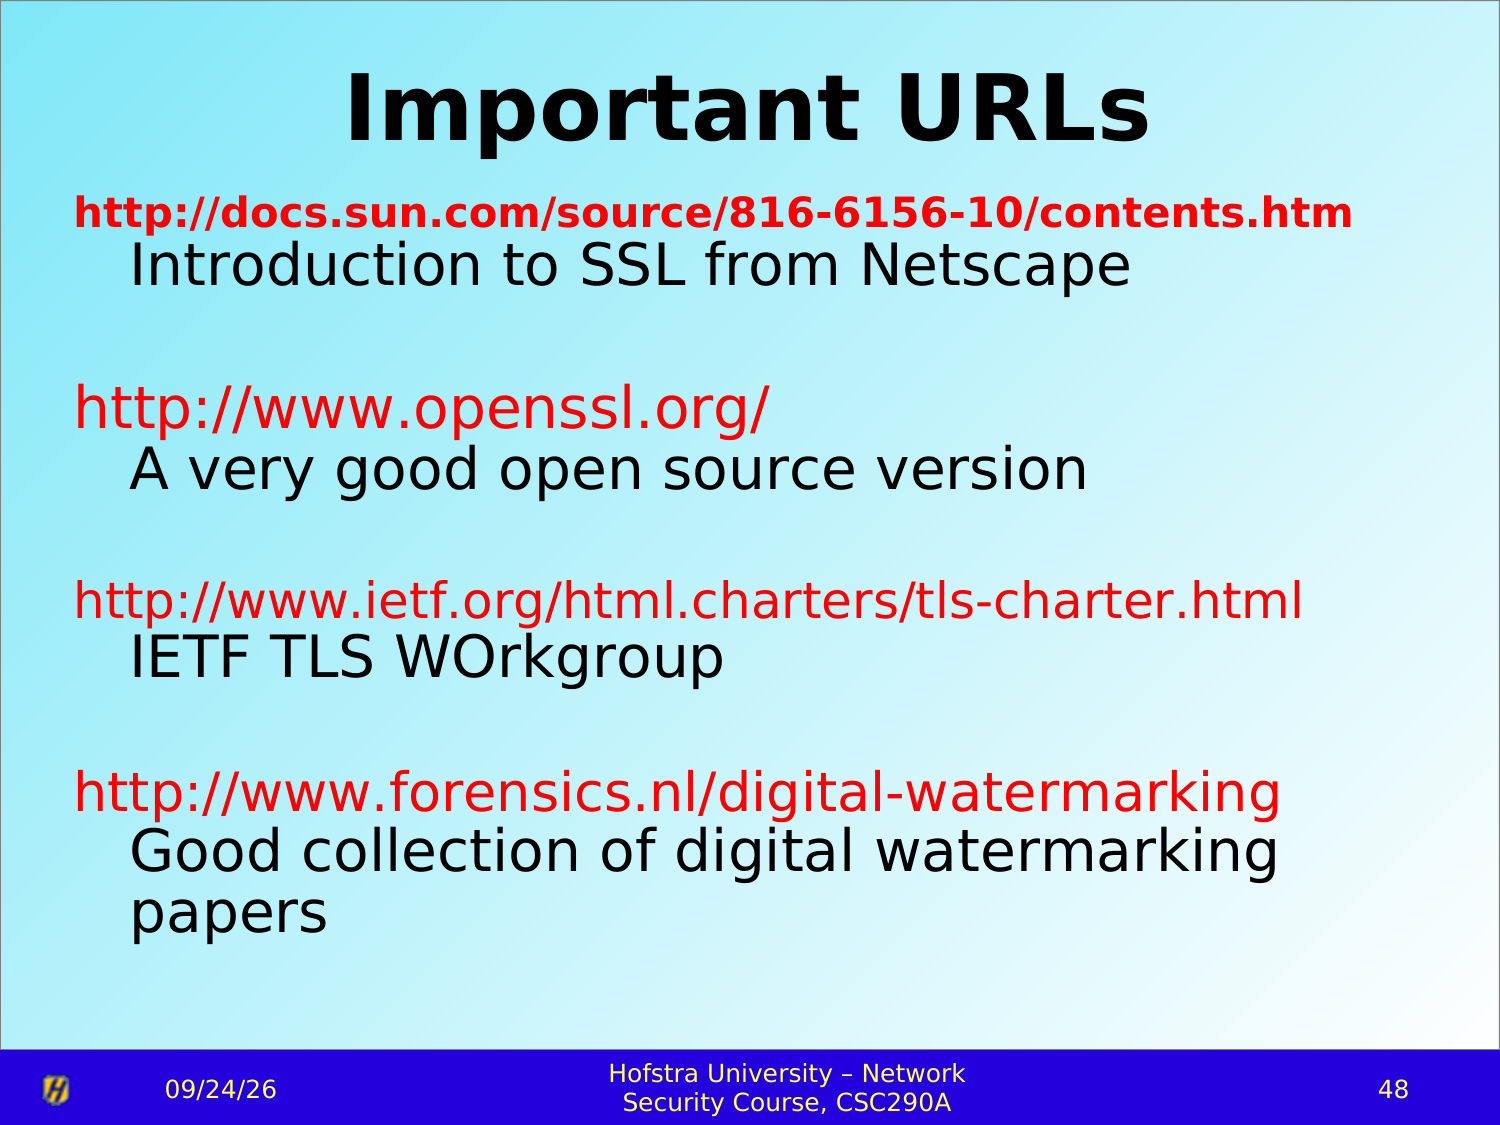

# Important URLs
http://docs.sun.com/source/816-6156-10/contents.htmIntroduction to SSL from Netscape
http://www.openssl.org/
A very good open source version
http://www.ietf.org/html.charters/tls-charter.htmlIETF TLS WOrkgroup
http://www.forensics.nl/digital-watermarking
Good collection of digital watermarking papers
48